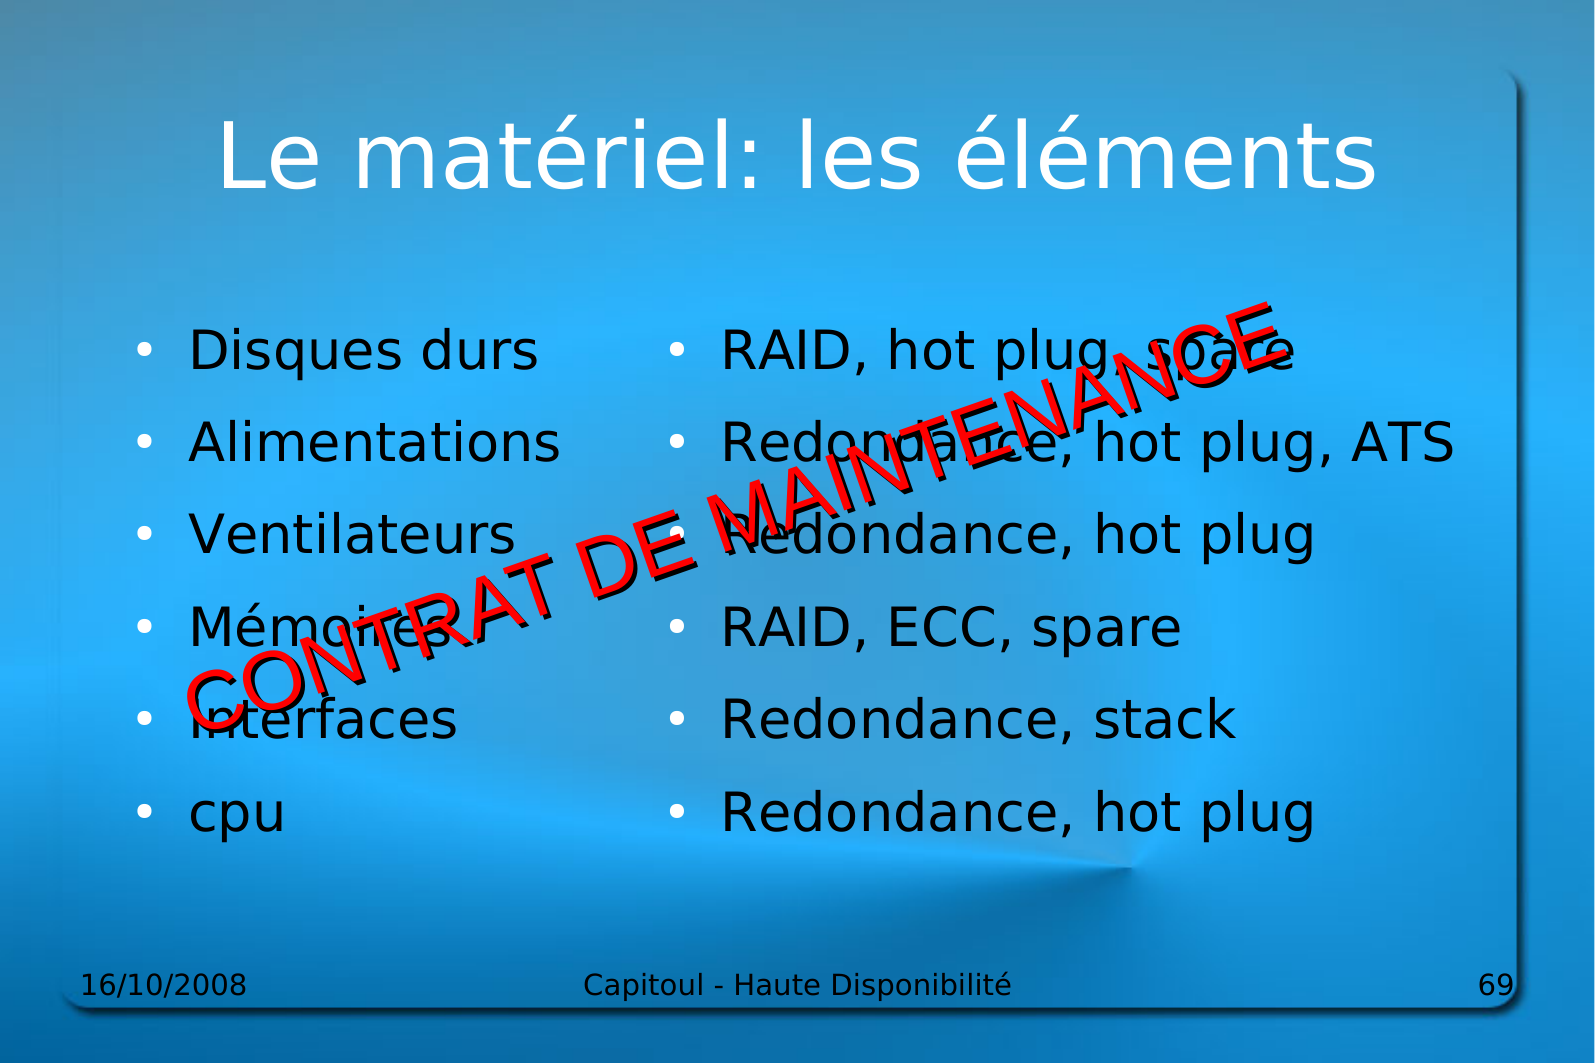

# Le matériel: les éléments
Disques durs
Alimentations
Ventilateurs
Mémoires
Interfaces
cpu
RAID, hot plug, spare
Redondance, hot plug, ATS
Redondance, hot plug
RAID, ECC, spare
Redondance, stack
Redondance, hot plug
CONTRAT DE MAINTENANCE
16/10/2008
Capitoul - Haute Disponibilité
69